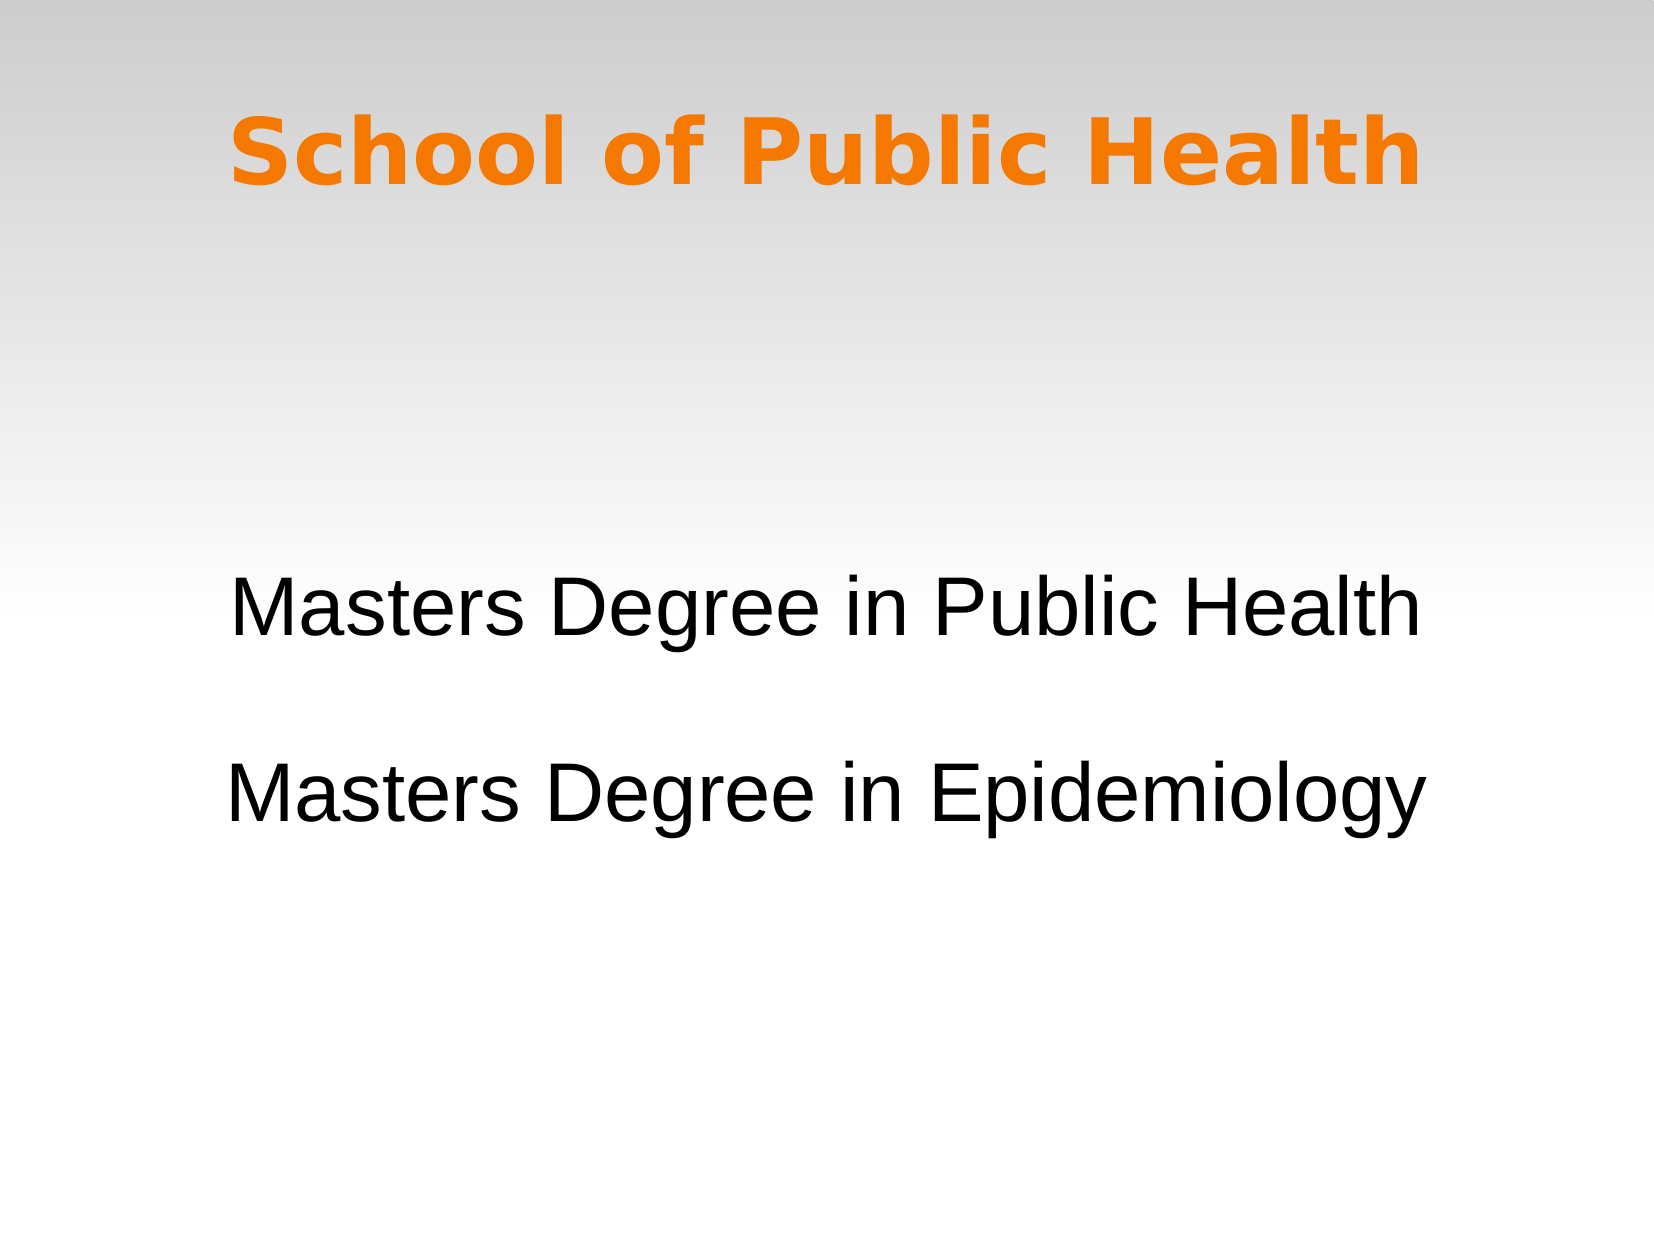

# School of Public Health
Masters Degree in Public Health
Masters Degree in Epidemiology